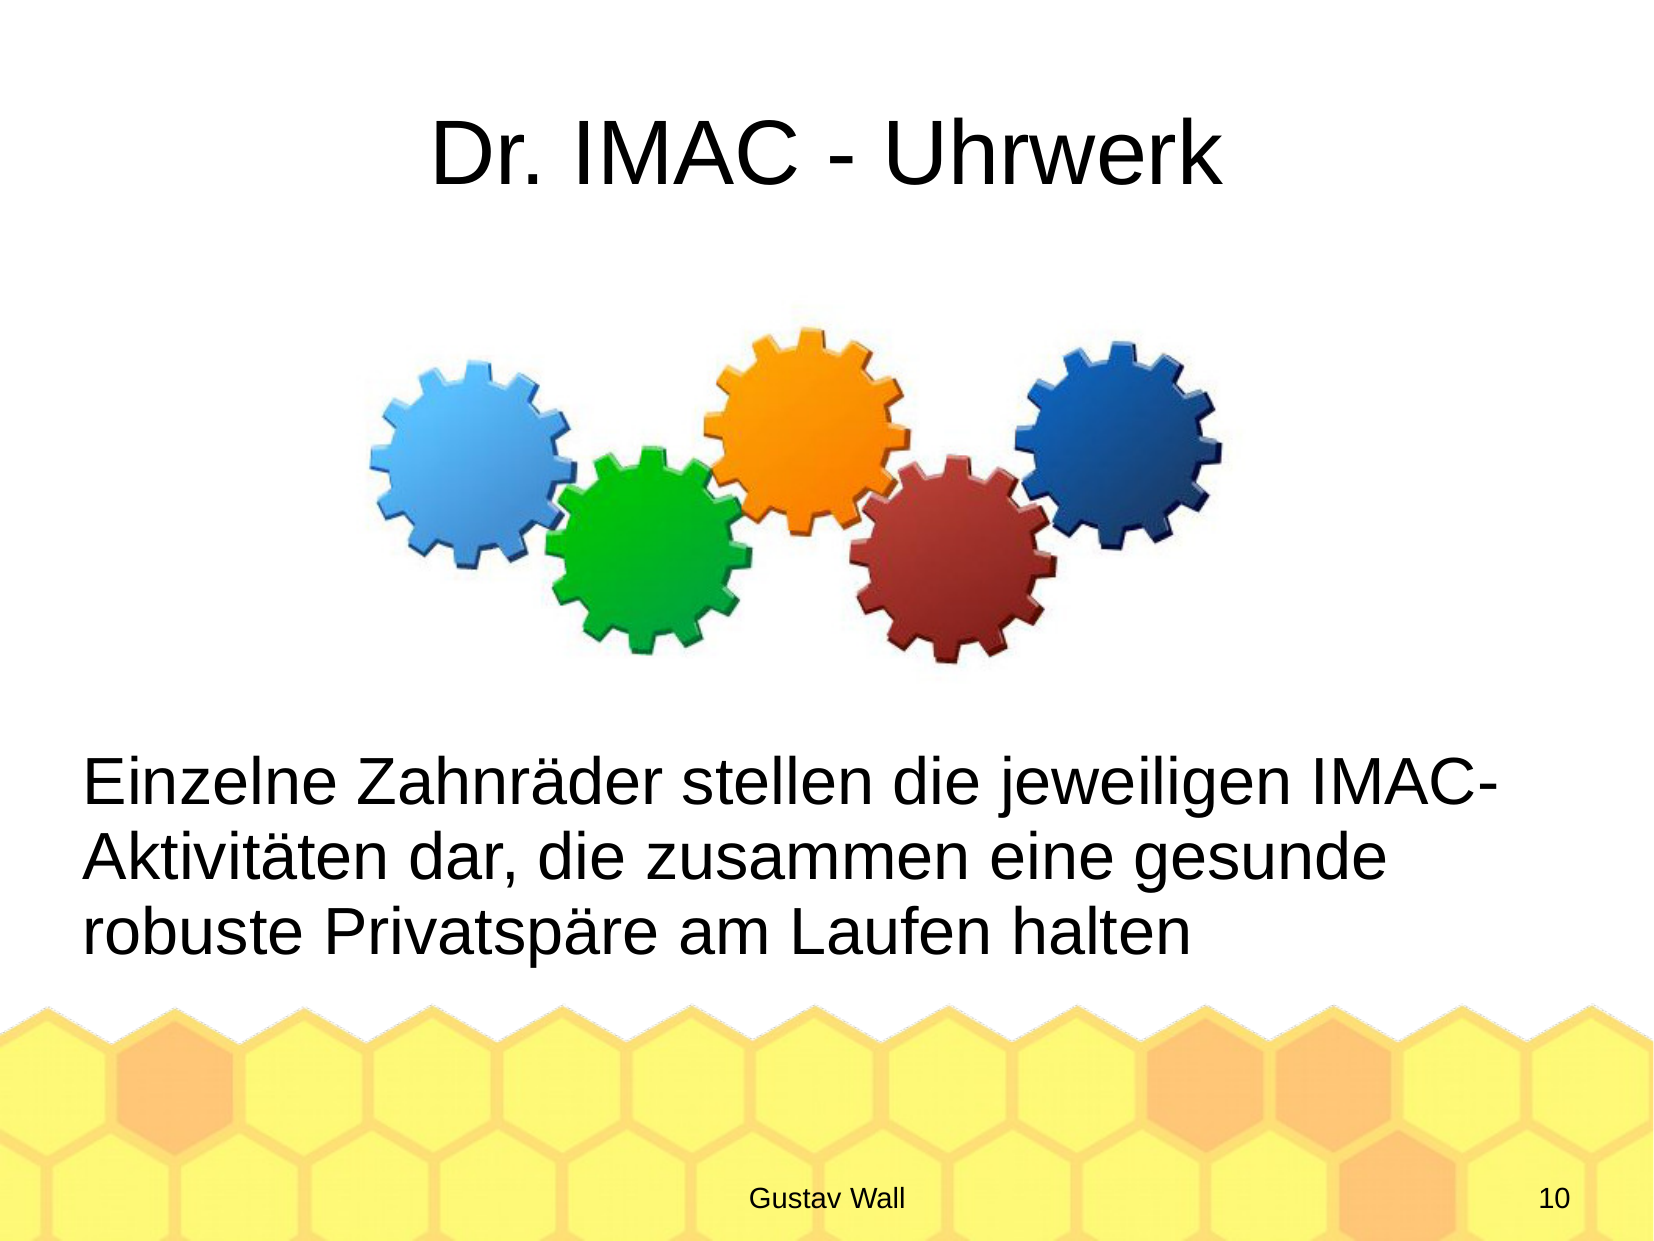

# Dr. IMAC - Uhrwerk
Einzelne Zahnräder stellen die jeweiligen IMAC-Aktivitäten dar, die zusammen eine gesunde robuste Privatspäre am Laufen halten
Gustav Wall
10